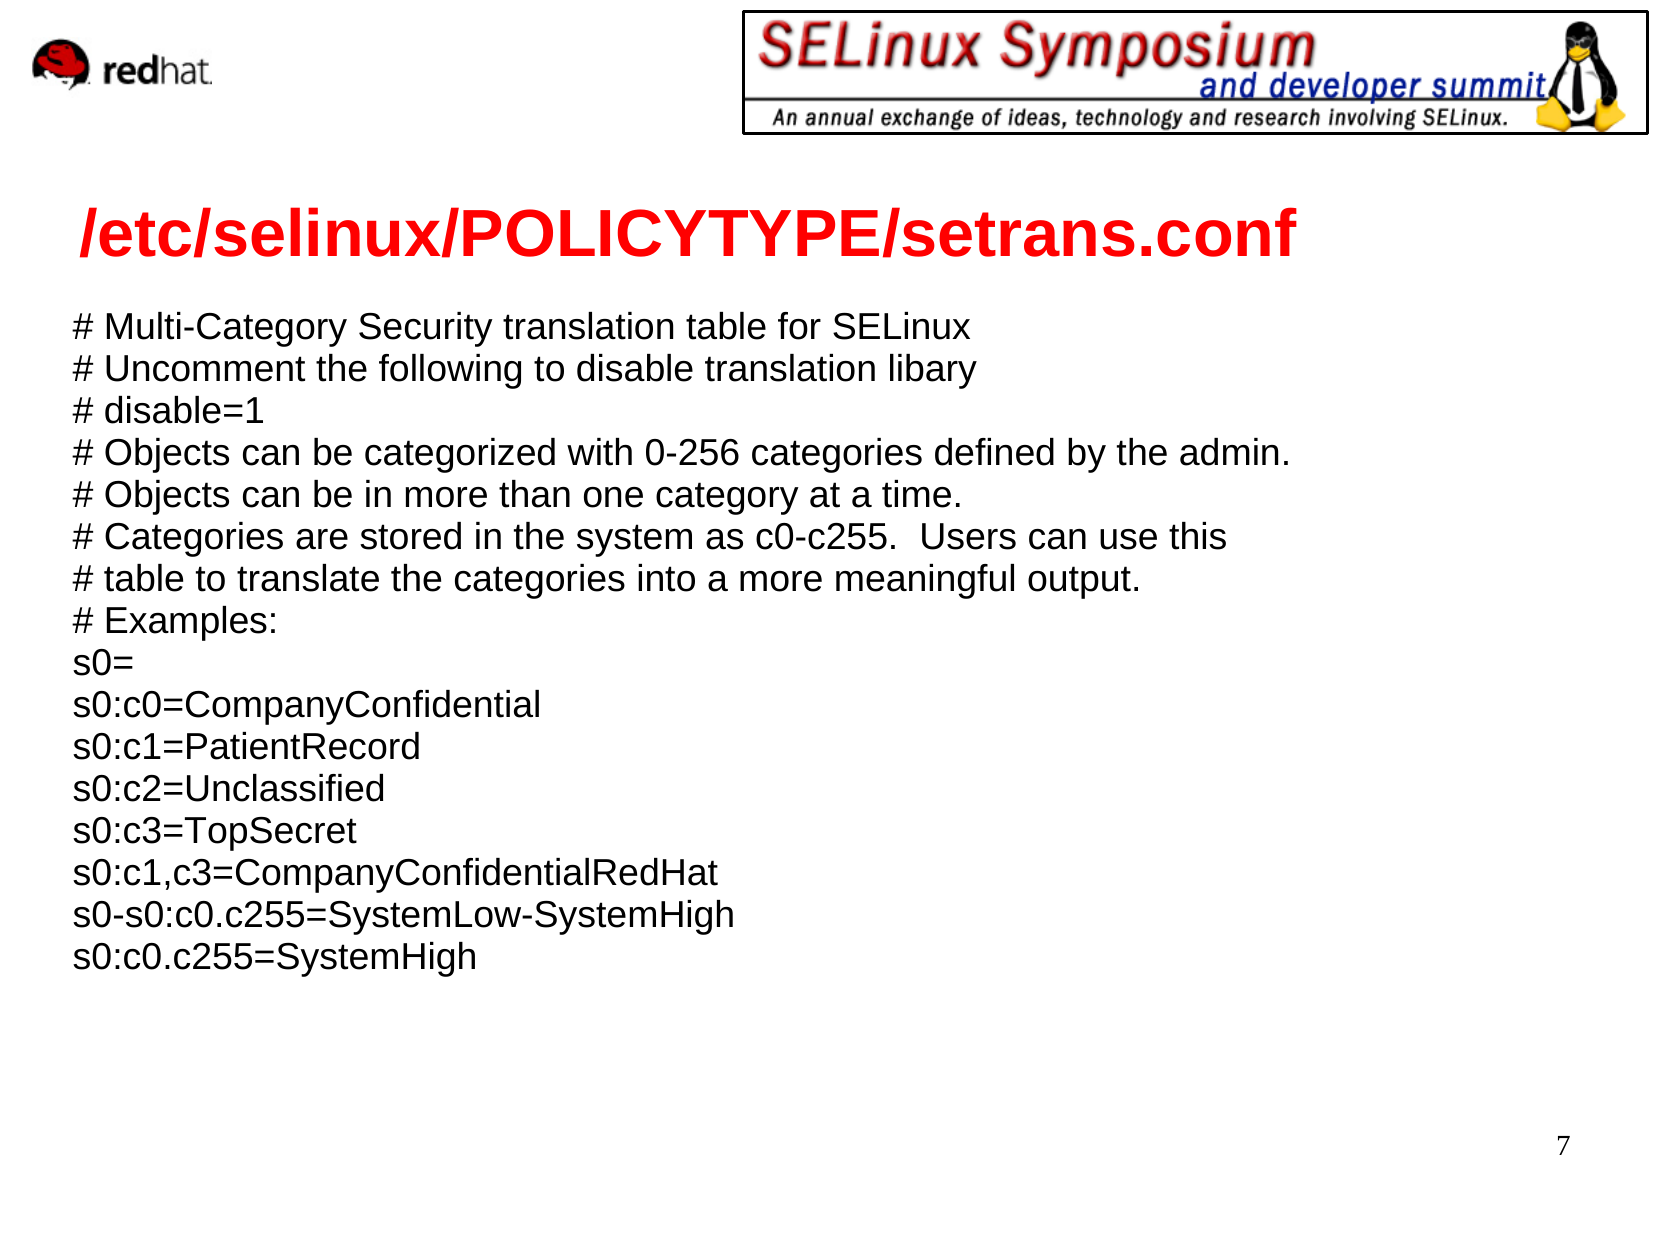

# /etc/selinux/POLICYTYPE/setrans.conf
# Multi-Category Security translation table for SELinux
# Uncomment the following to disable translation libary
# disable=1
# Objects can be categorized with 0-256 categories defined by the admin.
# Objects can be in more than one category at a time.
# Categories are stored in the system as c0-c255. Users can use this
# table to translate the categories into a more meaningful output.
# Examples:
s0=
s0:c0=CompanyConfidential
s0:c1=PatientRecord
s0:c2=Unclassified
s0:c3=TopSecret
s0:c1,c3=CompanyConfidentialRedHat
s0-s0:c0.c255=SystemLow-SystemHigh
s0:c0.c255=SystemHigh